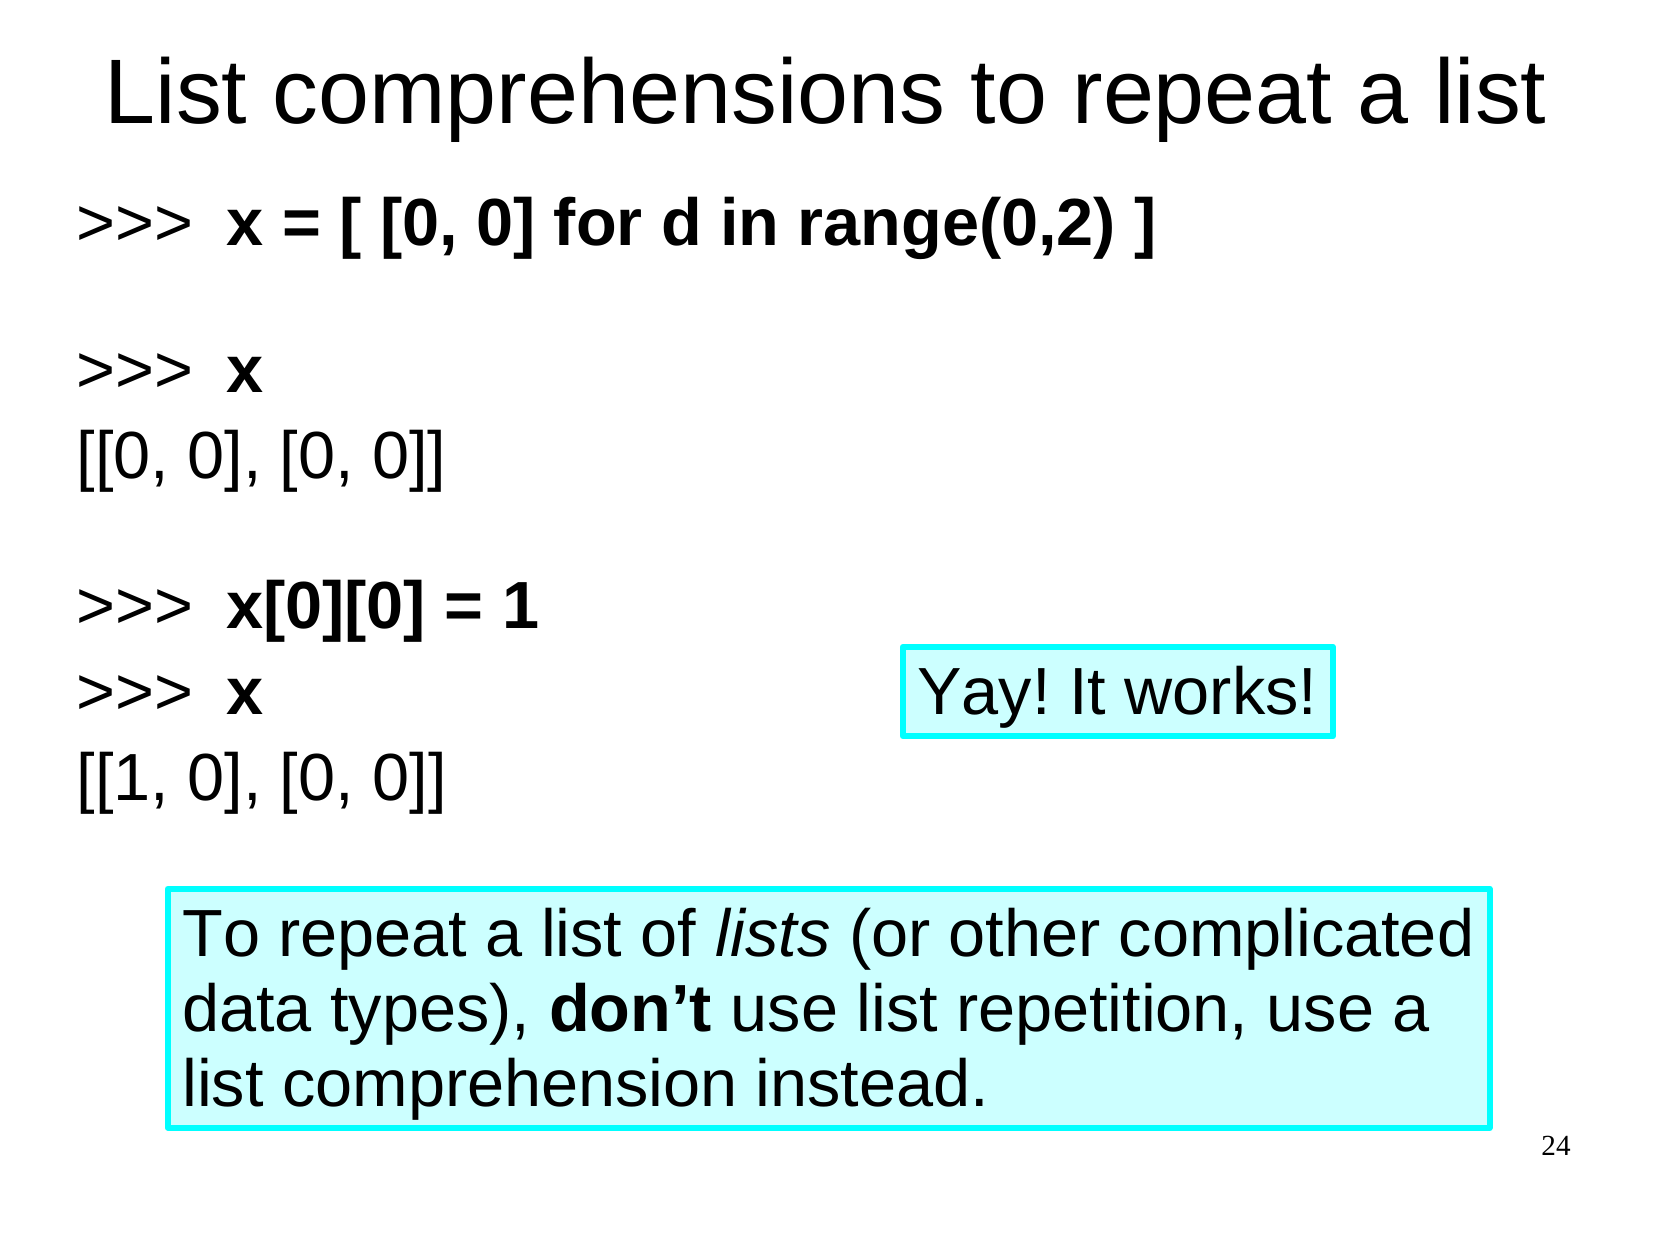

List comprehensions to repeat a list
x = [ [0, 0] for d in range(0,2) ]
>>>
>>>
x
[[0, 0], [0, 0]]
>>>
x[0][0] = 1
>>>
Yay! It works!
x
[[1, 0], [0, 0]]
To repeat a list of lists (or other complicated
data types), don’t use list repetition, use a
list comprehension instead.
24